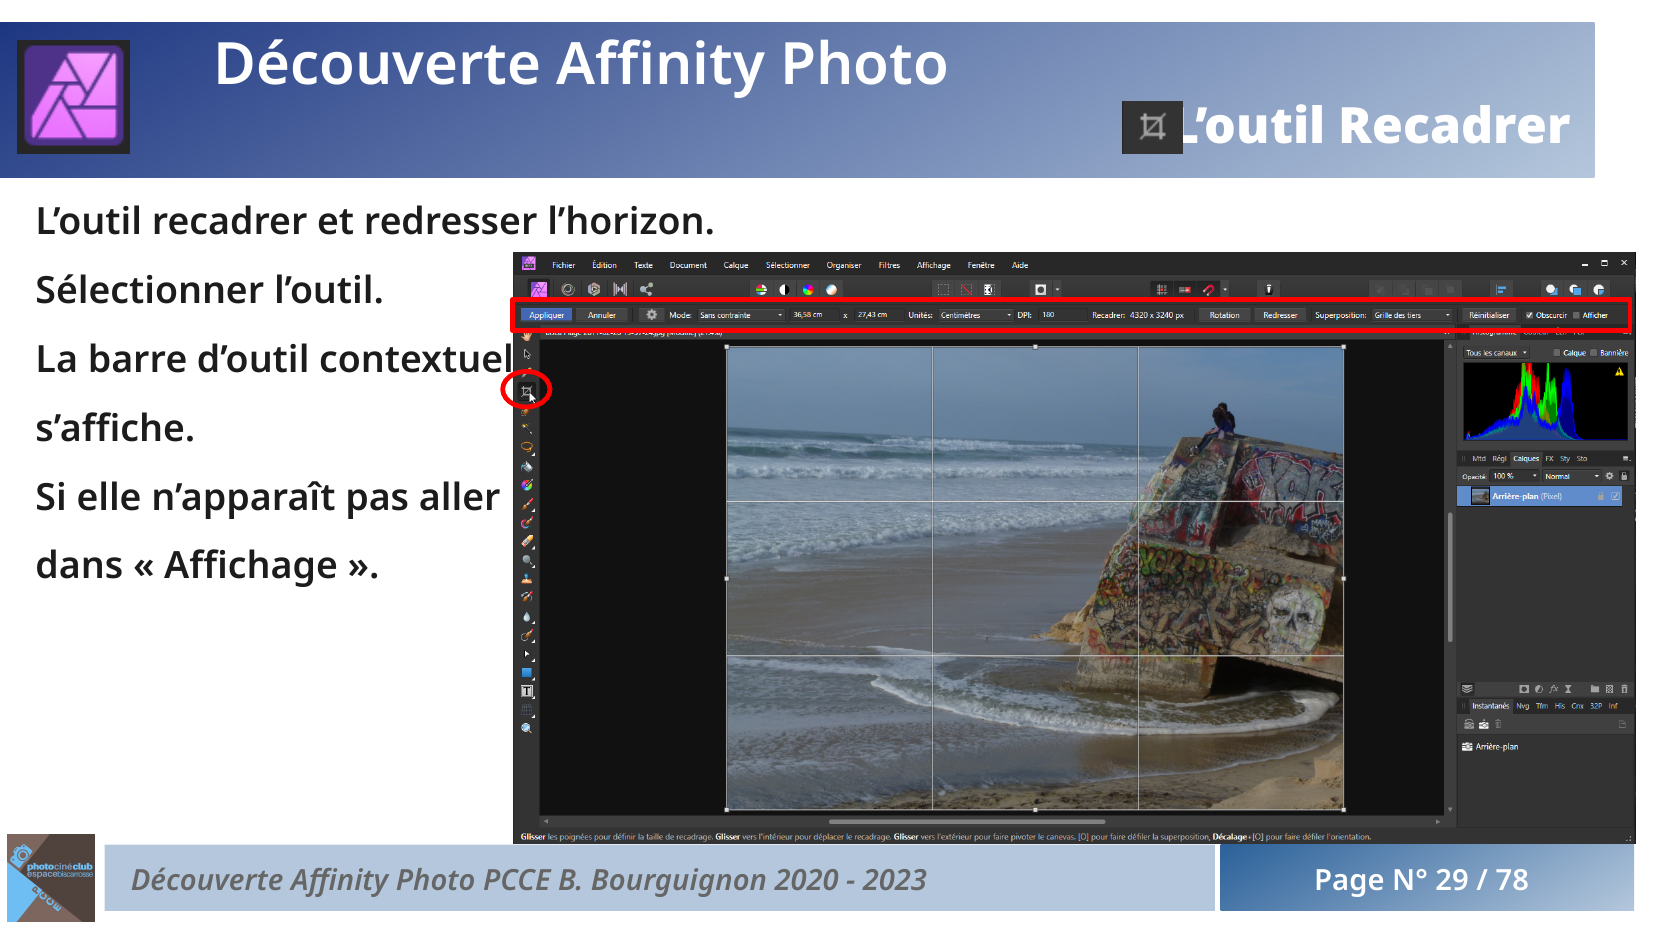

# L’outil Recadrer
L’outil recadrer et redresser l’horizon.
Sélectionner l’outil.
La barre d’outil contextuelle
s’affiche.
Si elle n’apparaît pas aller
dans « Affichage ».